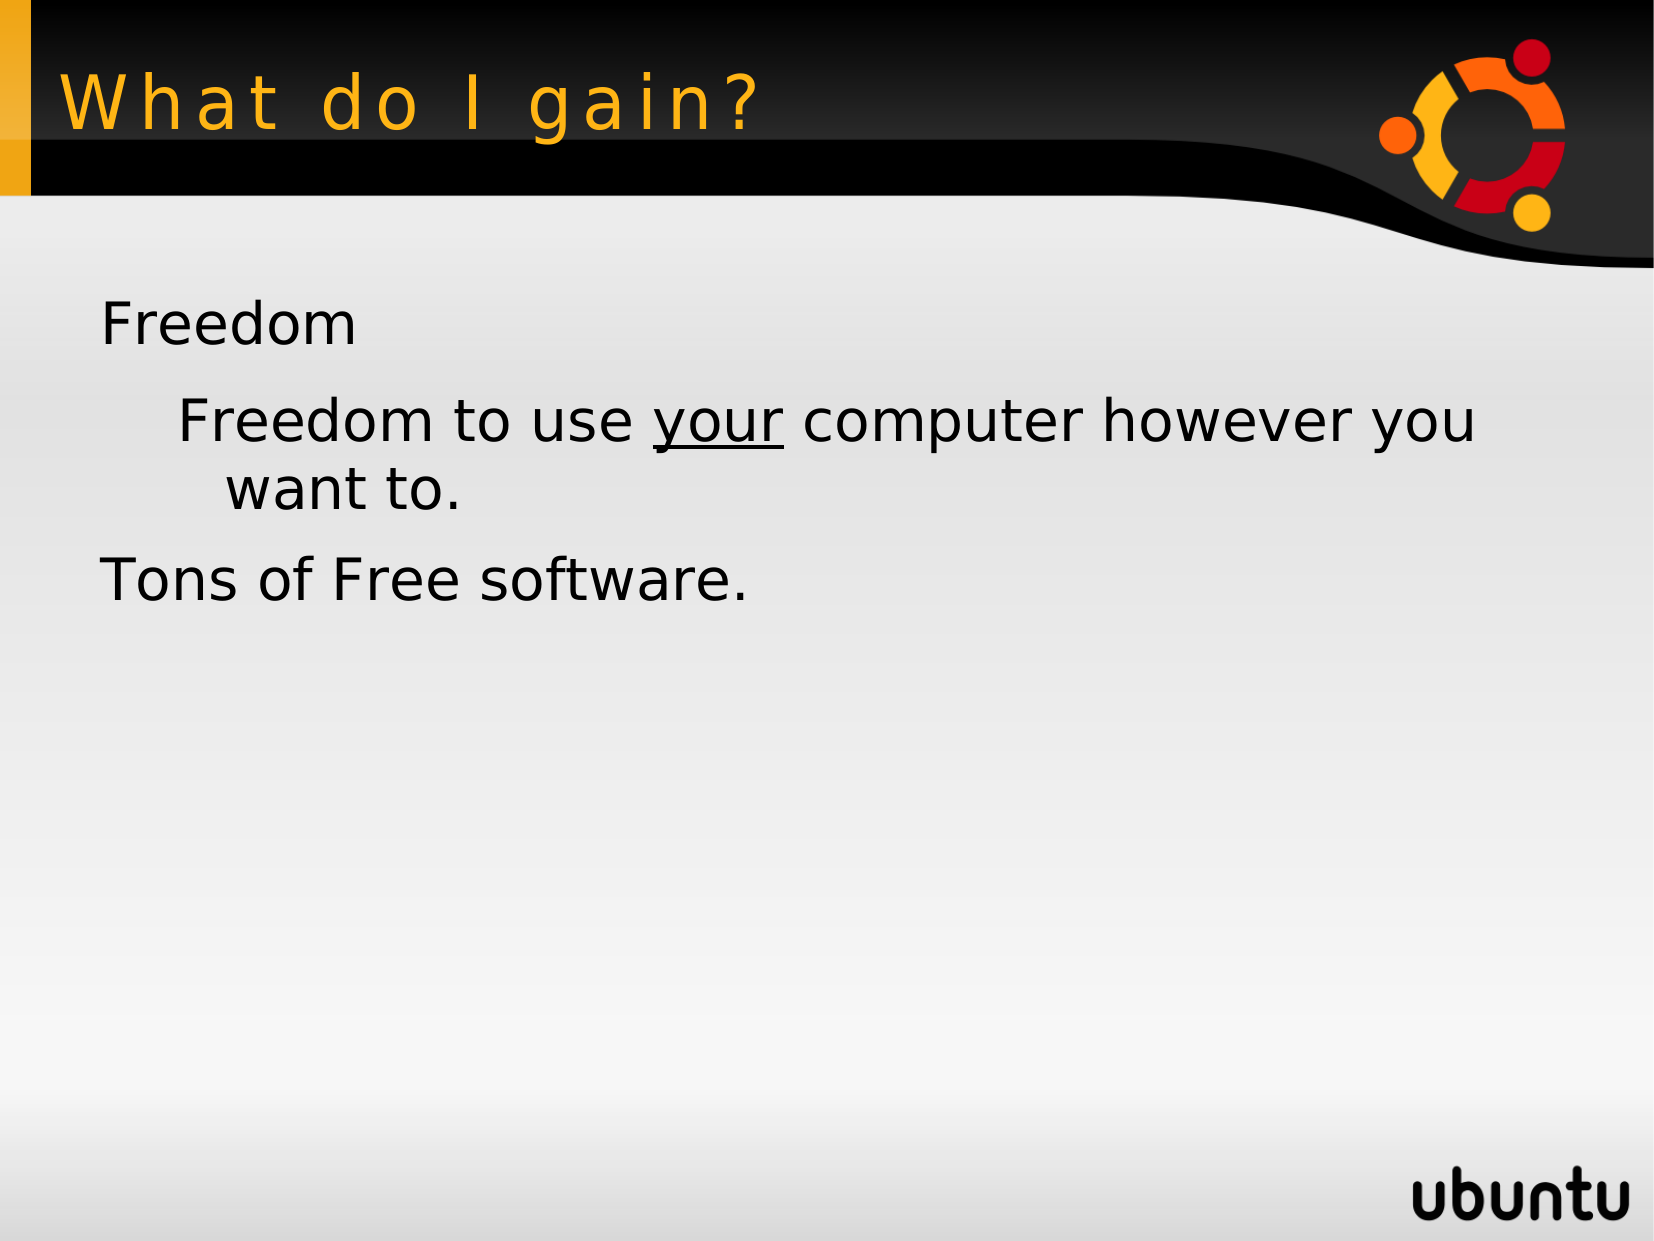

# What do I gain?
Freedom
Freedom to use your computer however you want to.
Tons of Free software.